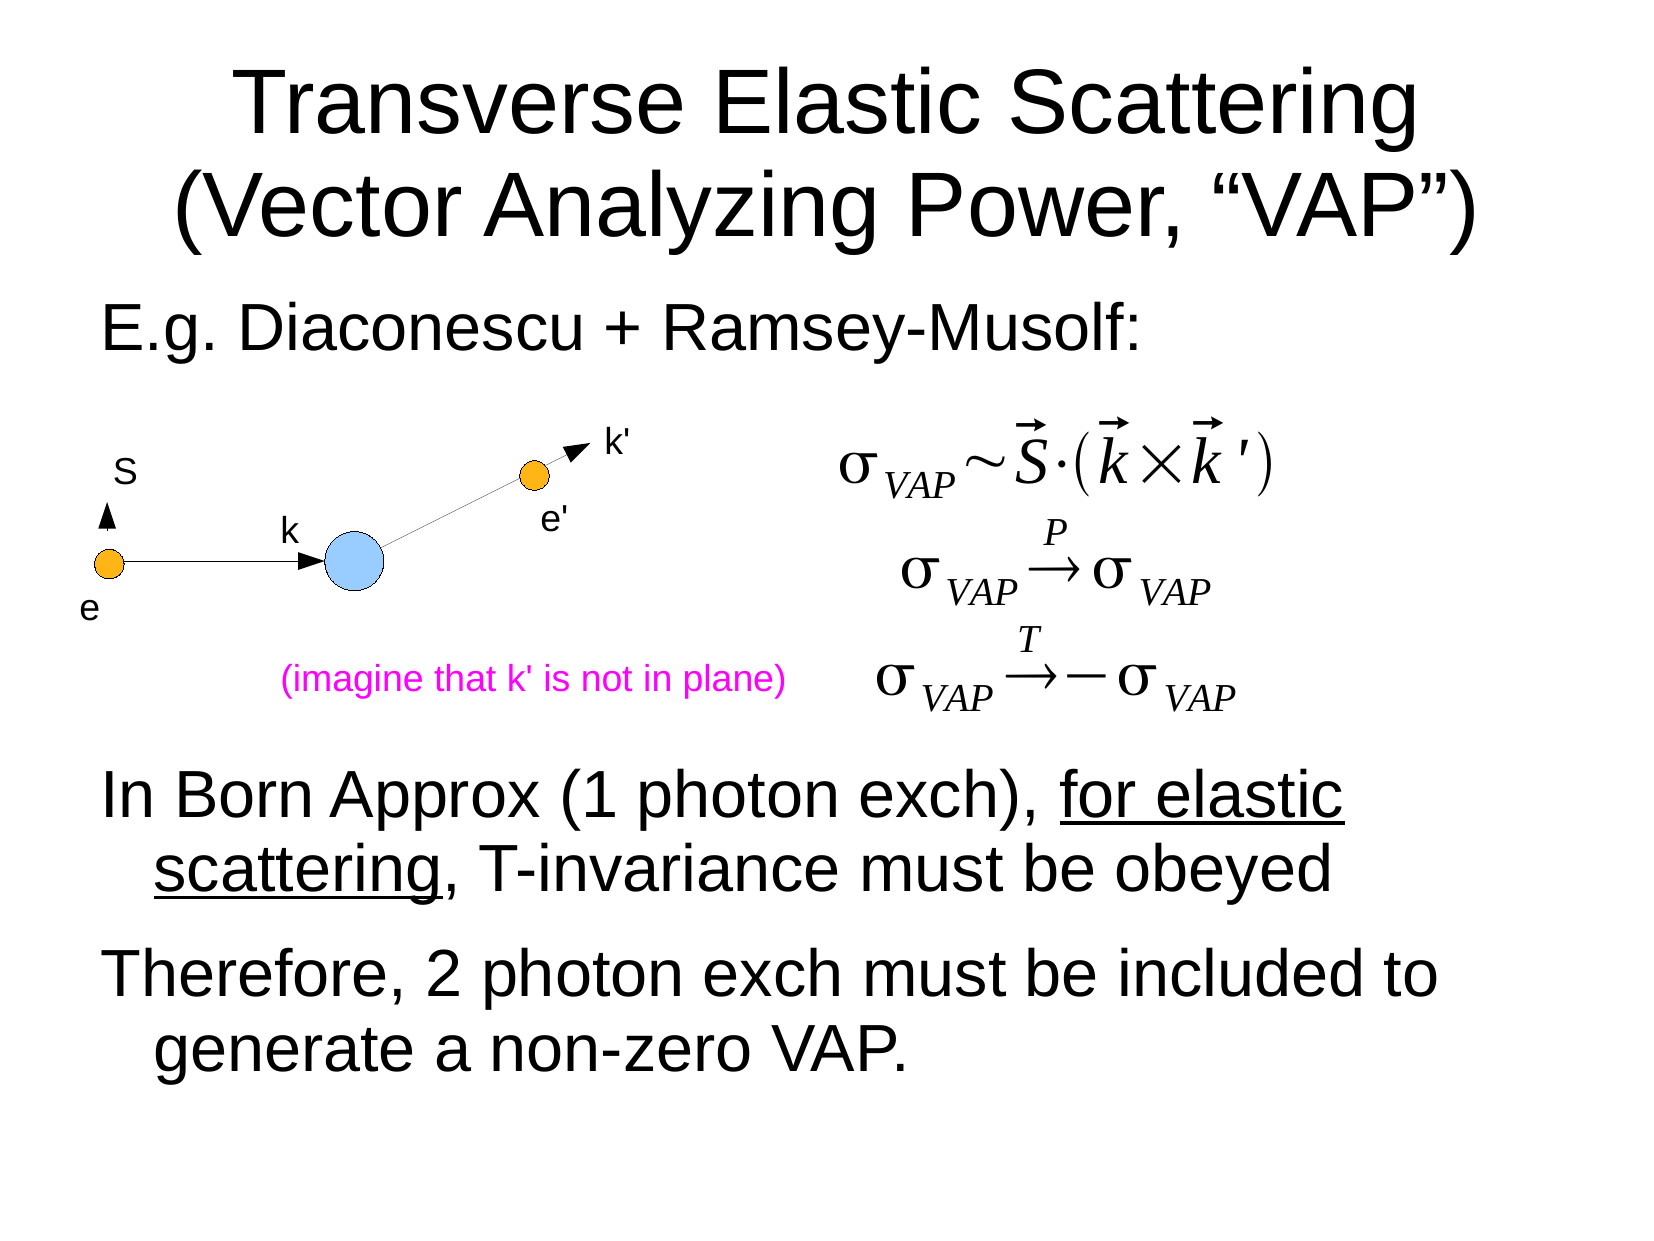

# Transverse Elastic Scattering (Vector Analyzing Power, “VAP”)
E.g. Diaconescu + Ramsey-Musolf:
k'
S
e'
k
e
(imagine that k' is not in plane)
In Born Approx (1 photon exch), for elastic scattering, T-invariance must be obeyed
Therefore, 2 photon exch must be included to generate a non-zero VAP.